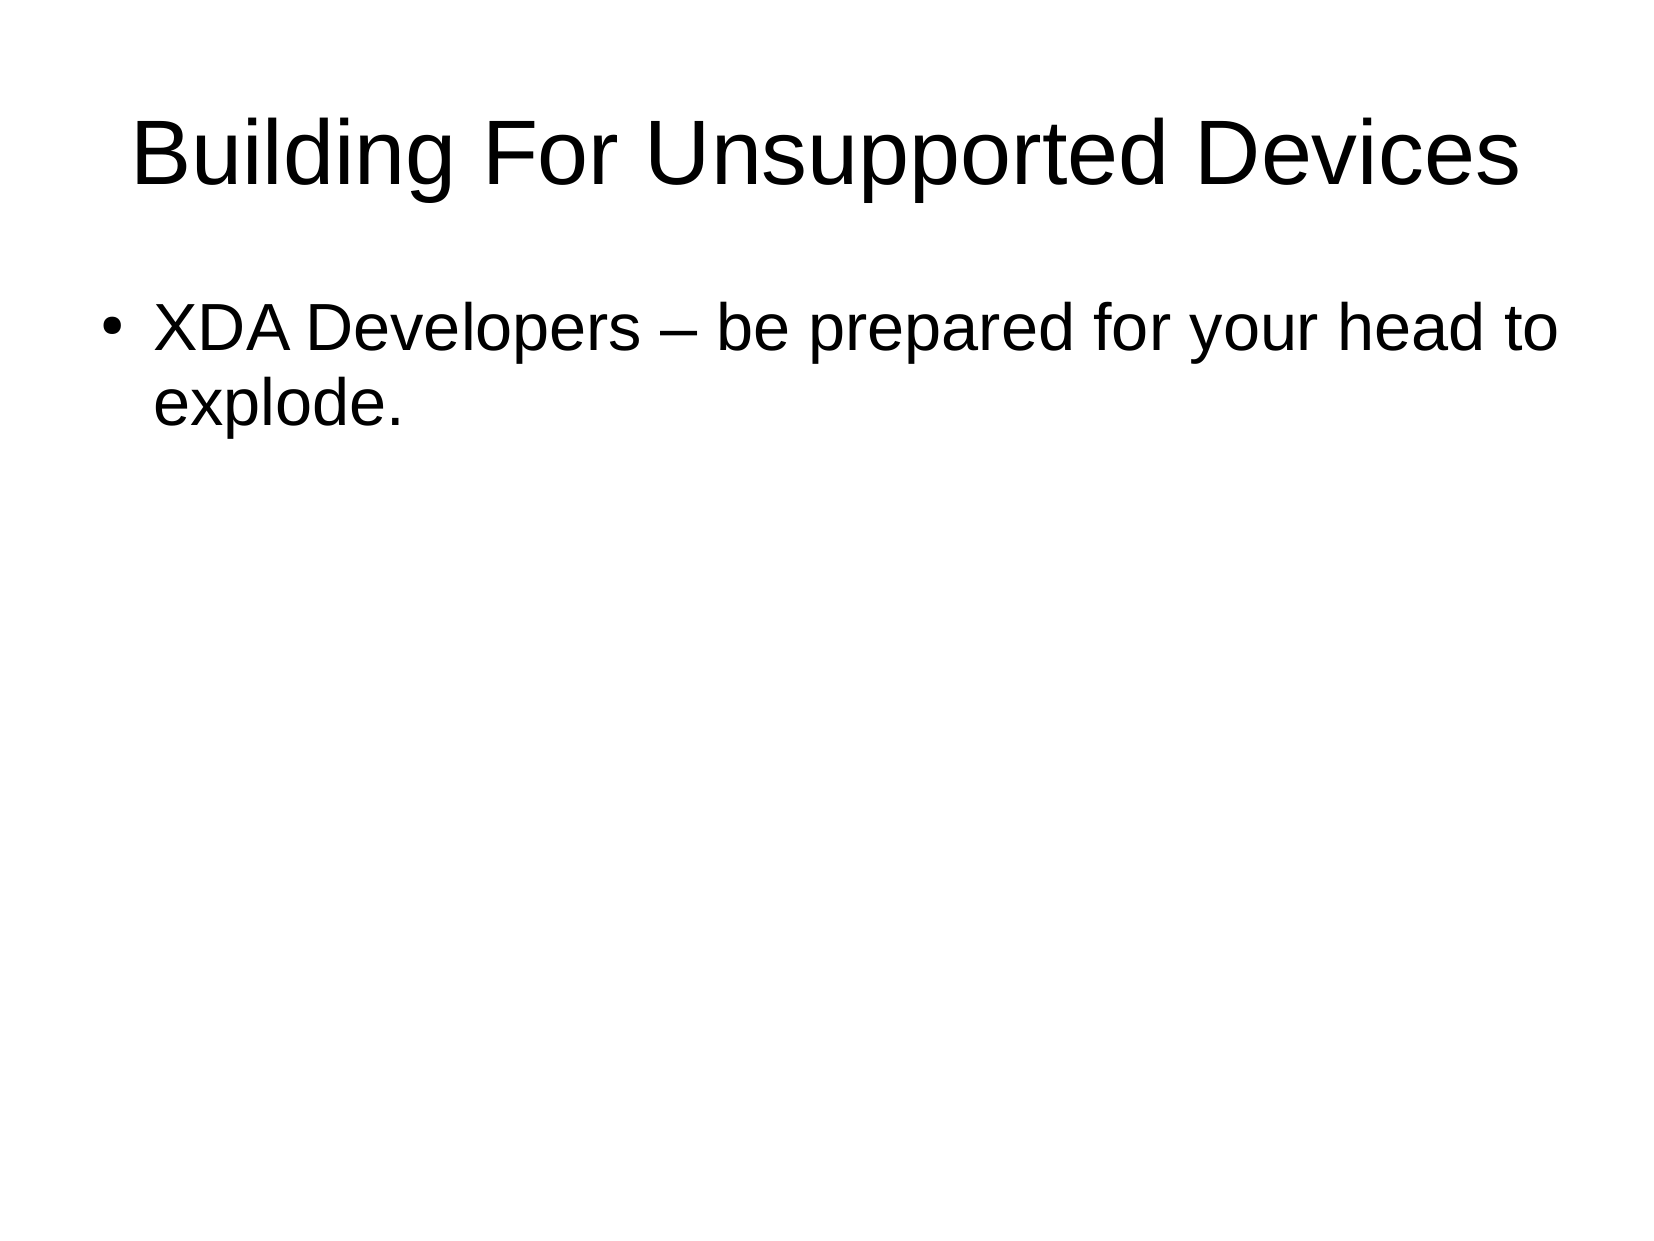

# Building For Unsupported Devices
XDA Developers – be prepared for your head to explode.